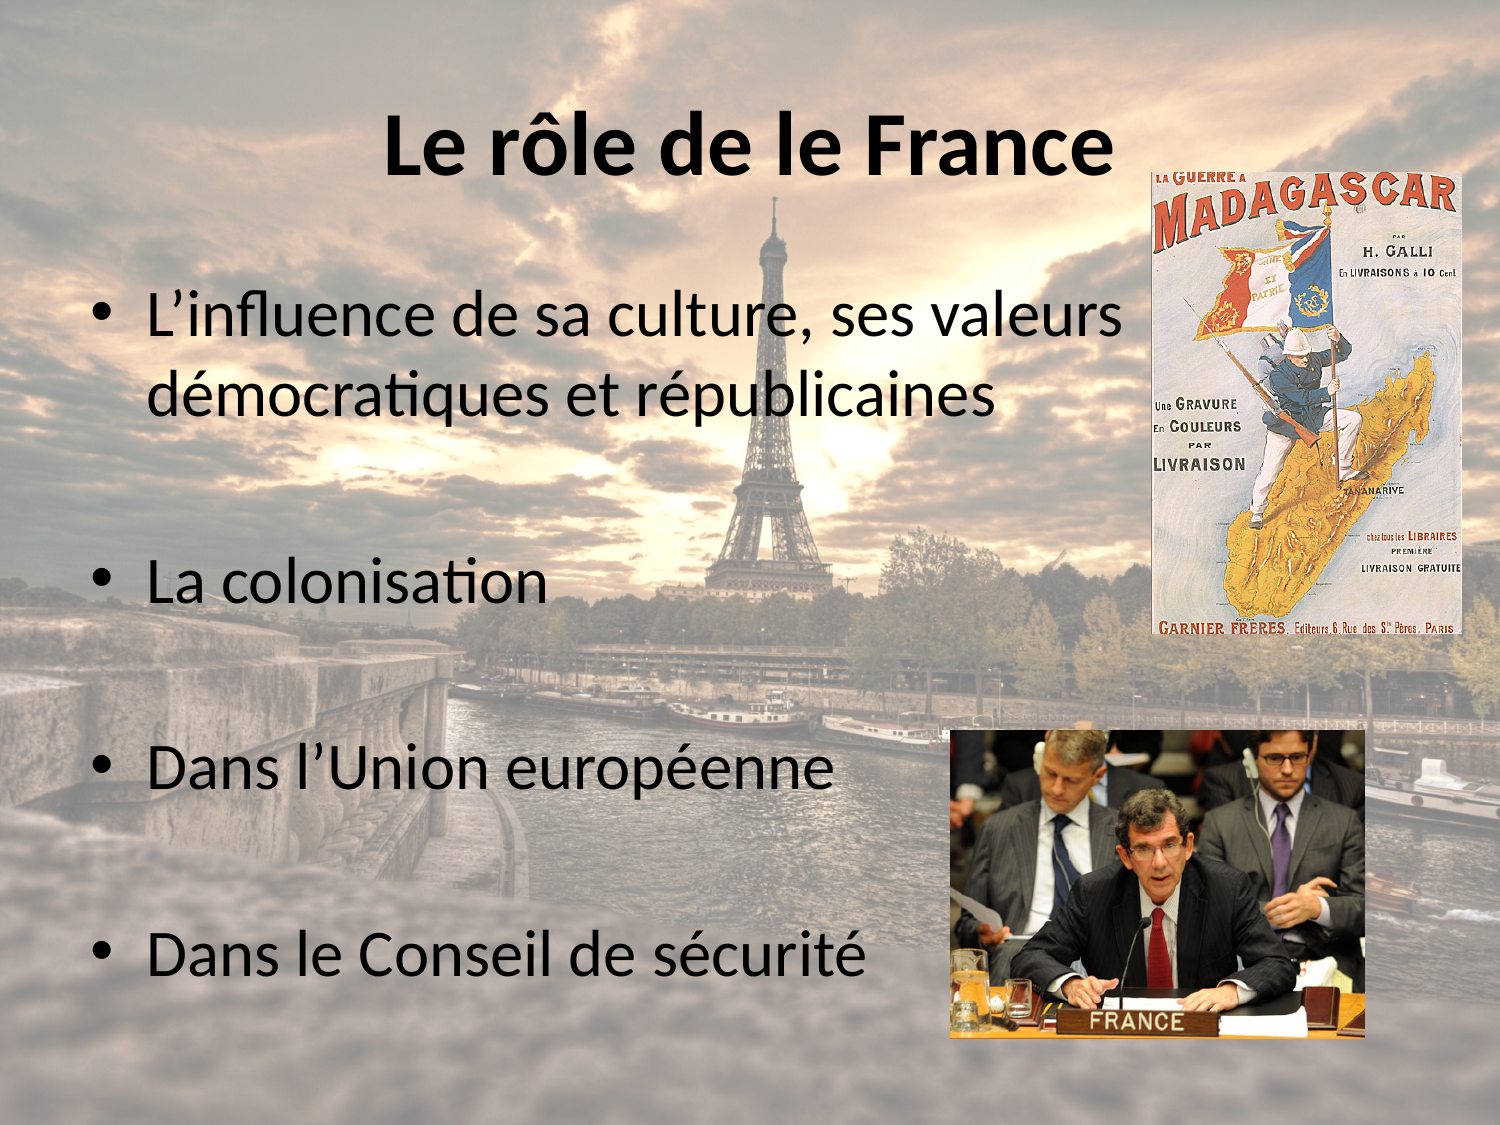

# Le rôle de le France
L’influence de sa culture, ses valeurs démocratiques et républicaines
La colonisation
Dans l’Union européenne
Dans le Conseil de sécurité